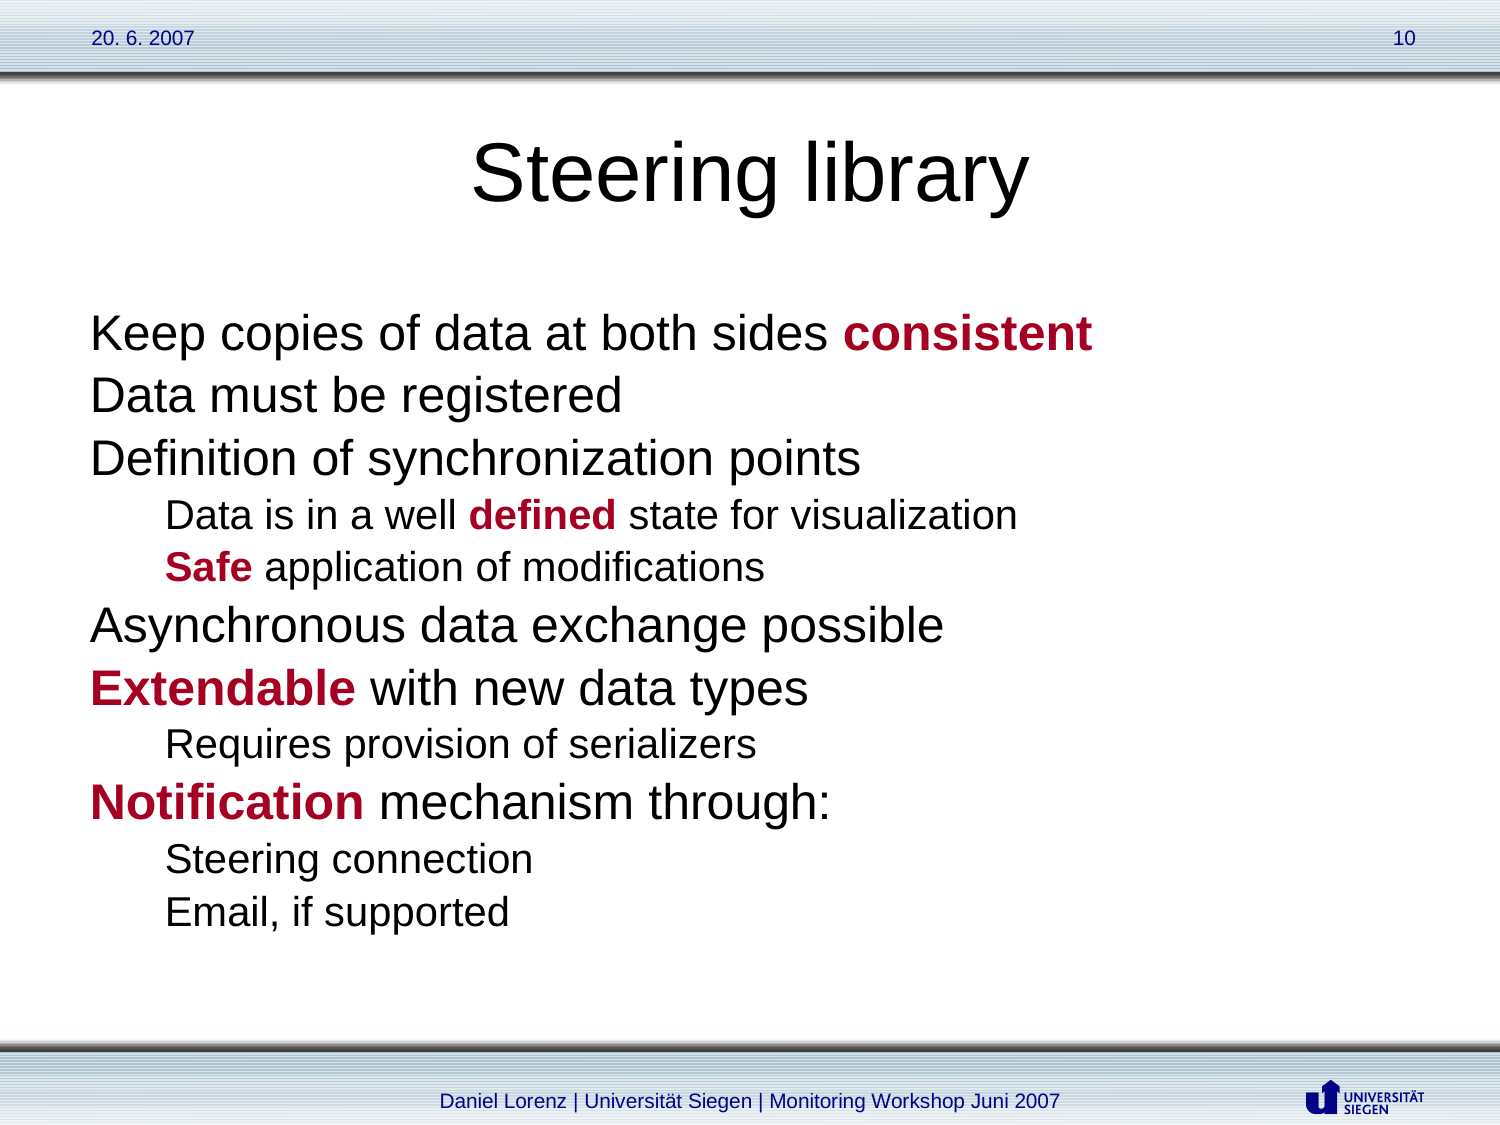

10
20. 6. 2007
# Steering library
Keep copies of data at both sides consistent
Data must be registered
Definition of synchronization points
Data is in a well defined state for visualization
Safe application of modifications
Asynchronous data exchange possible
Extendable with new data types
Requires provision of serializers
Notification mechanism through:
Steering connection
Email, if supported
Daniel Lorenz | Universität Siegen | Monitoring Workshop Juni 2007